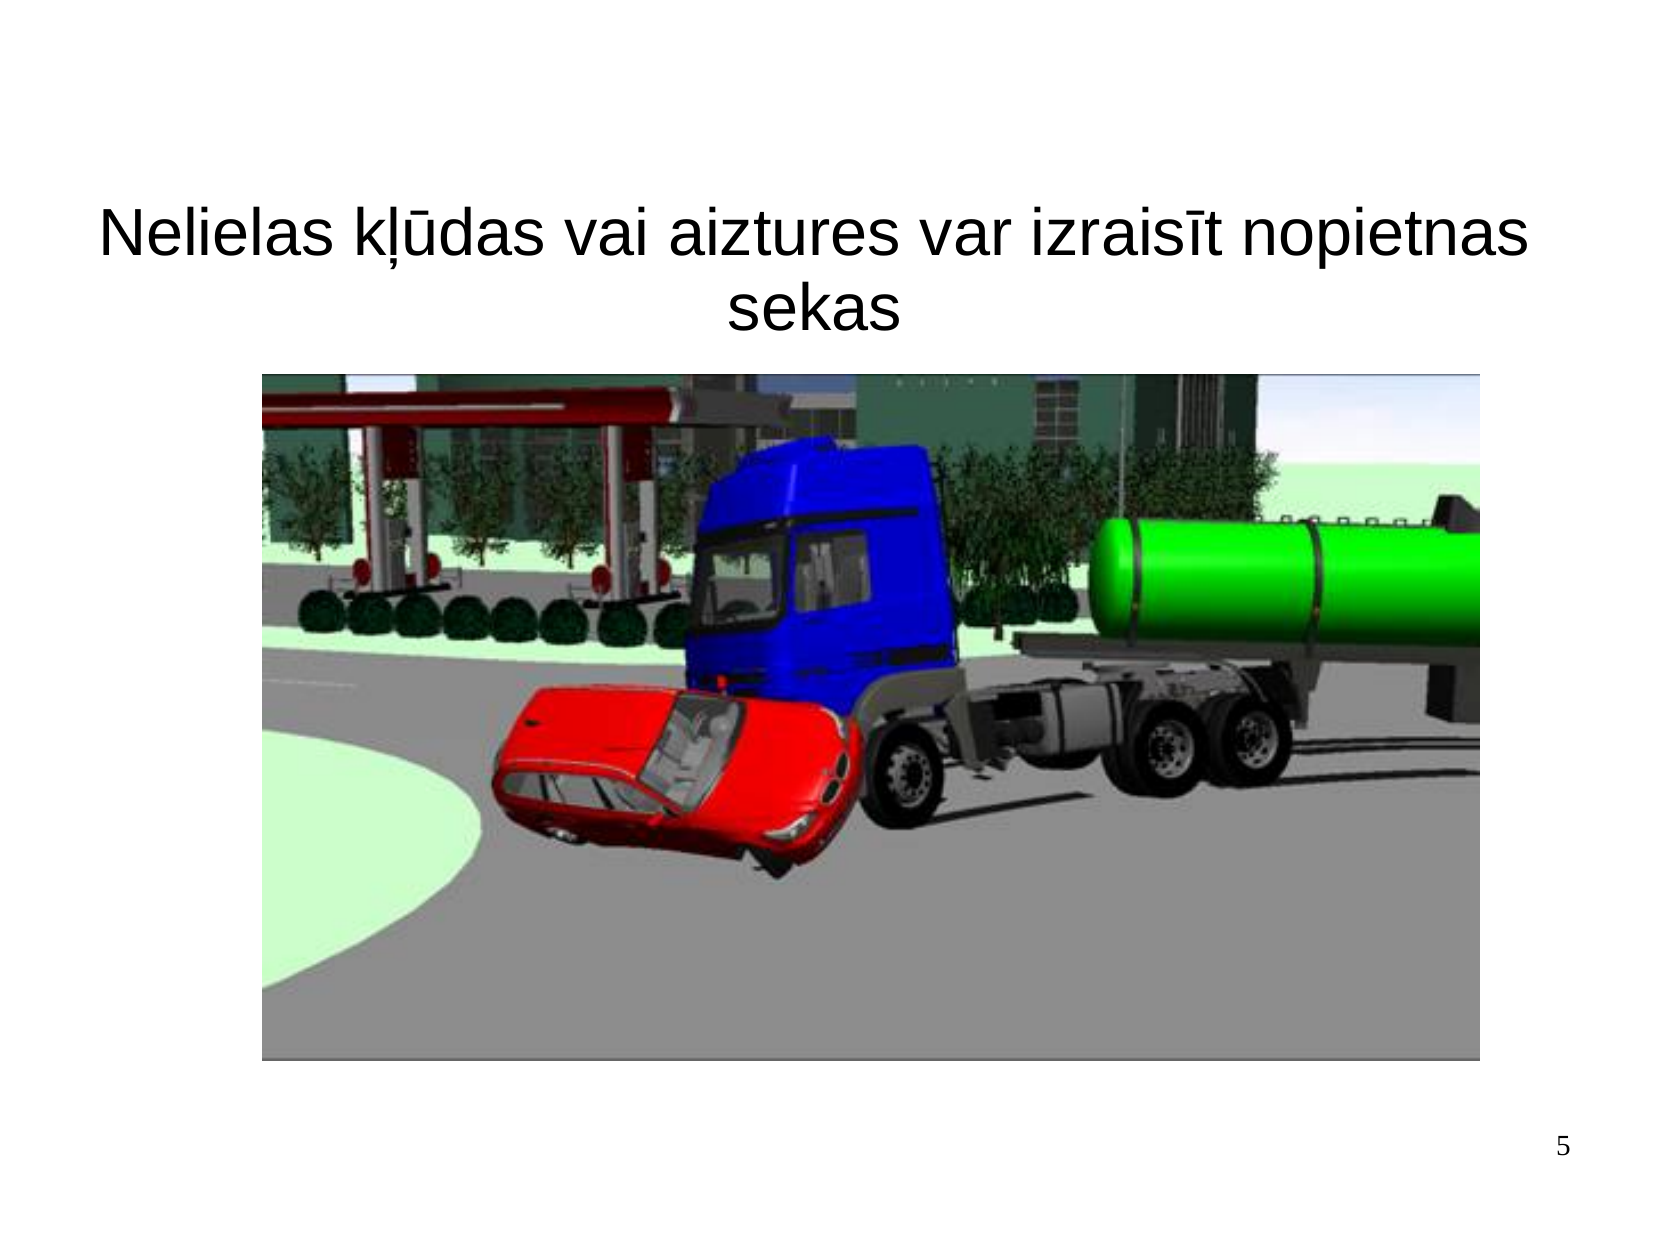

# Nelielas kļūdas vai aiztures var izraisīt nopietnas sekas
5